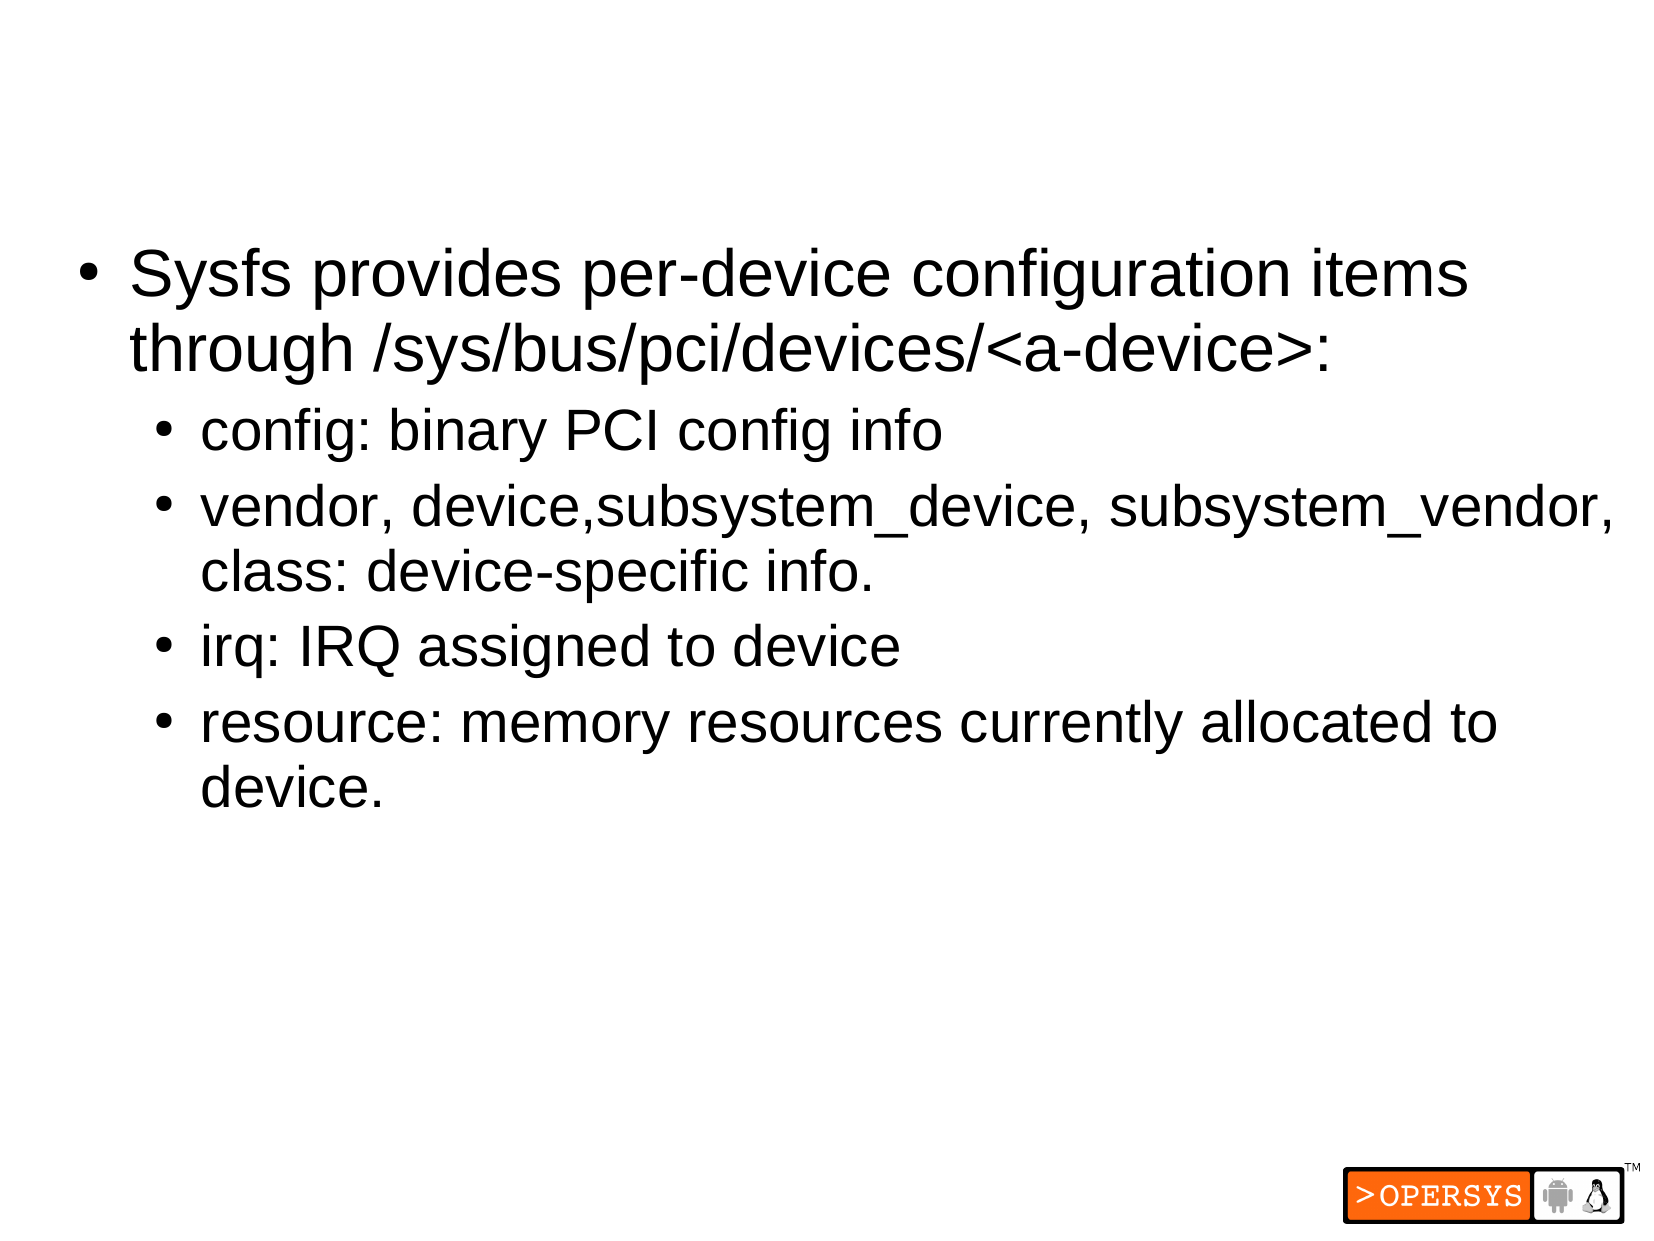

# Sysfs provides per-device configuration items through /sys/bus/pci/devices/<a-device>:
config: binary PCI config info
vendor, device,subsystem_device, subsystem_vendor, class: device-specific info.
irq: IRQ assigned to device
resource: memory resources currently allocated to device.